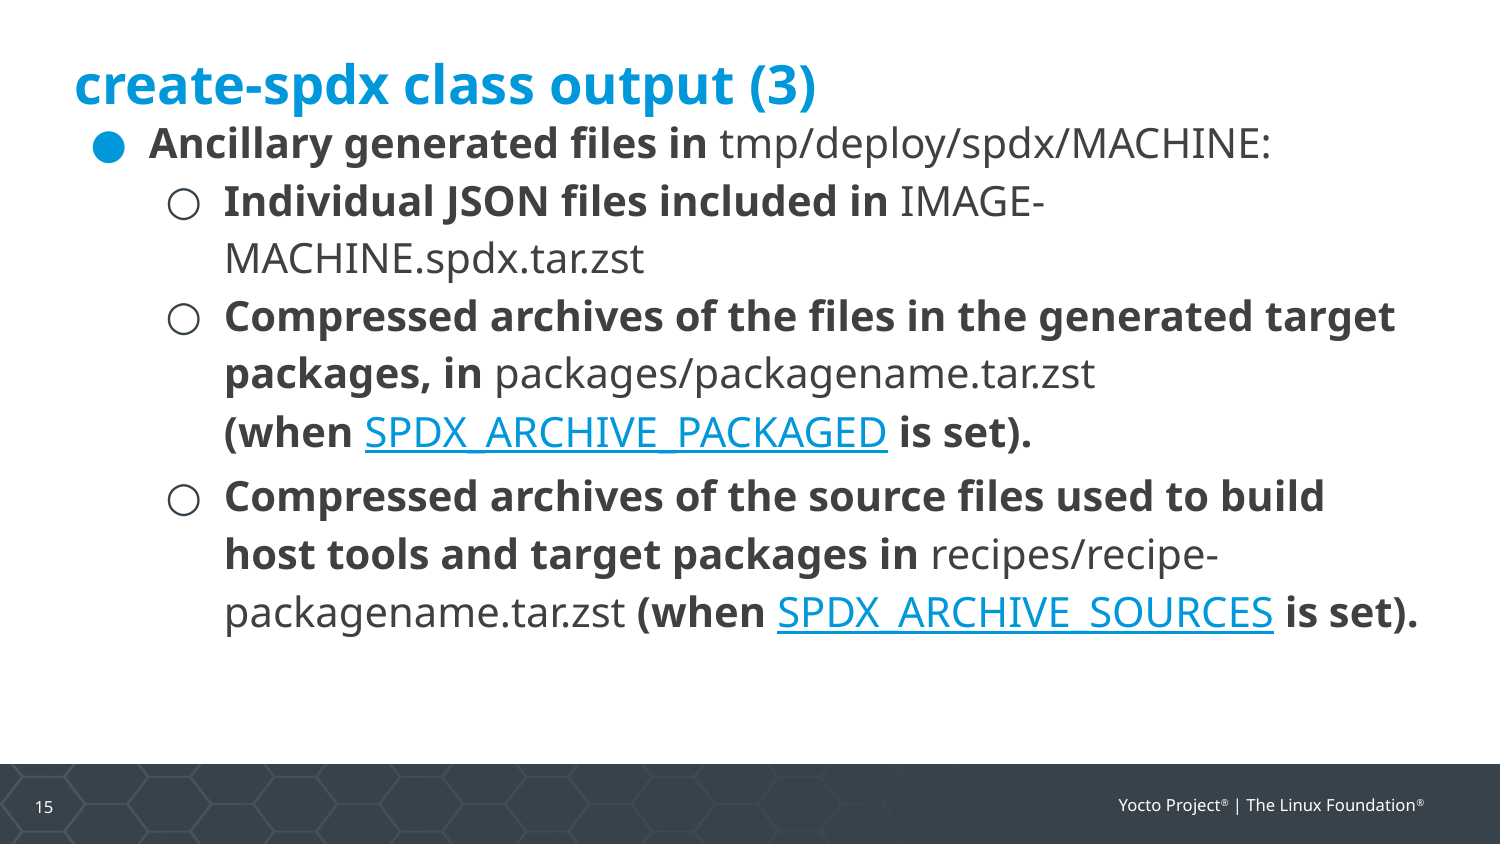

# create-spdx class output (3)
Ancillary generated files in tmp/deploy/spdx/MACHINE:
Individual JSON files included in IMAGE-MACHINE.spdx.tar.zst
Compressed archives of the files in the generated target packages, in packages/packagename.tar.zst
(when SPDX_ARCHIVE_PACKAGED is set).
Compressed archives of the source files used to build host tools and target packages in recipes/recipe-packagename.tar.zst (when SPDX_ARCHIVE_SOURCES is set).